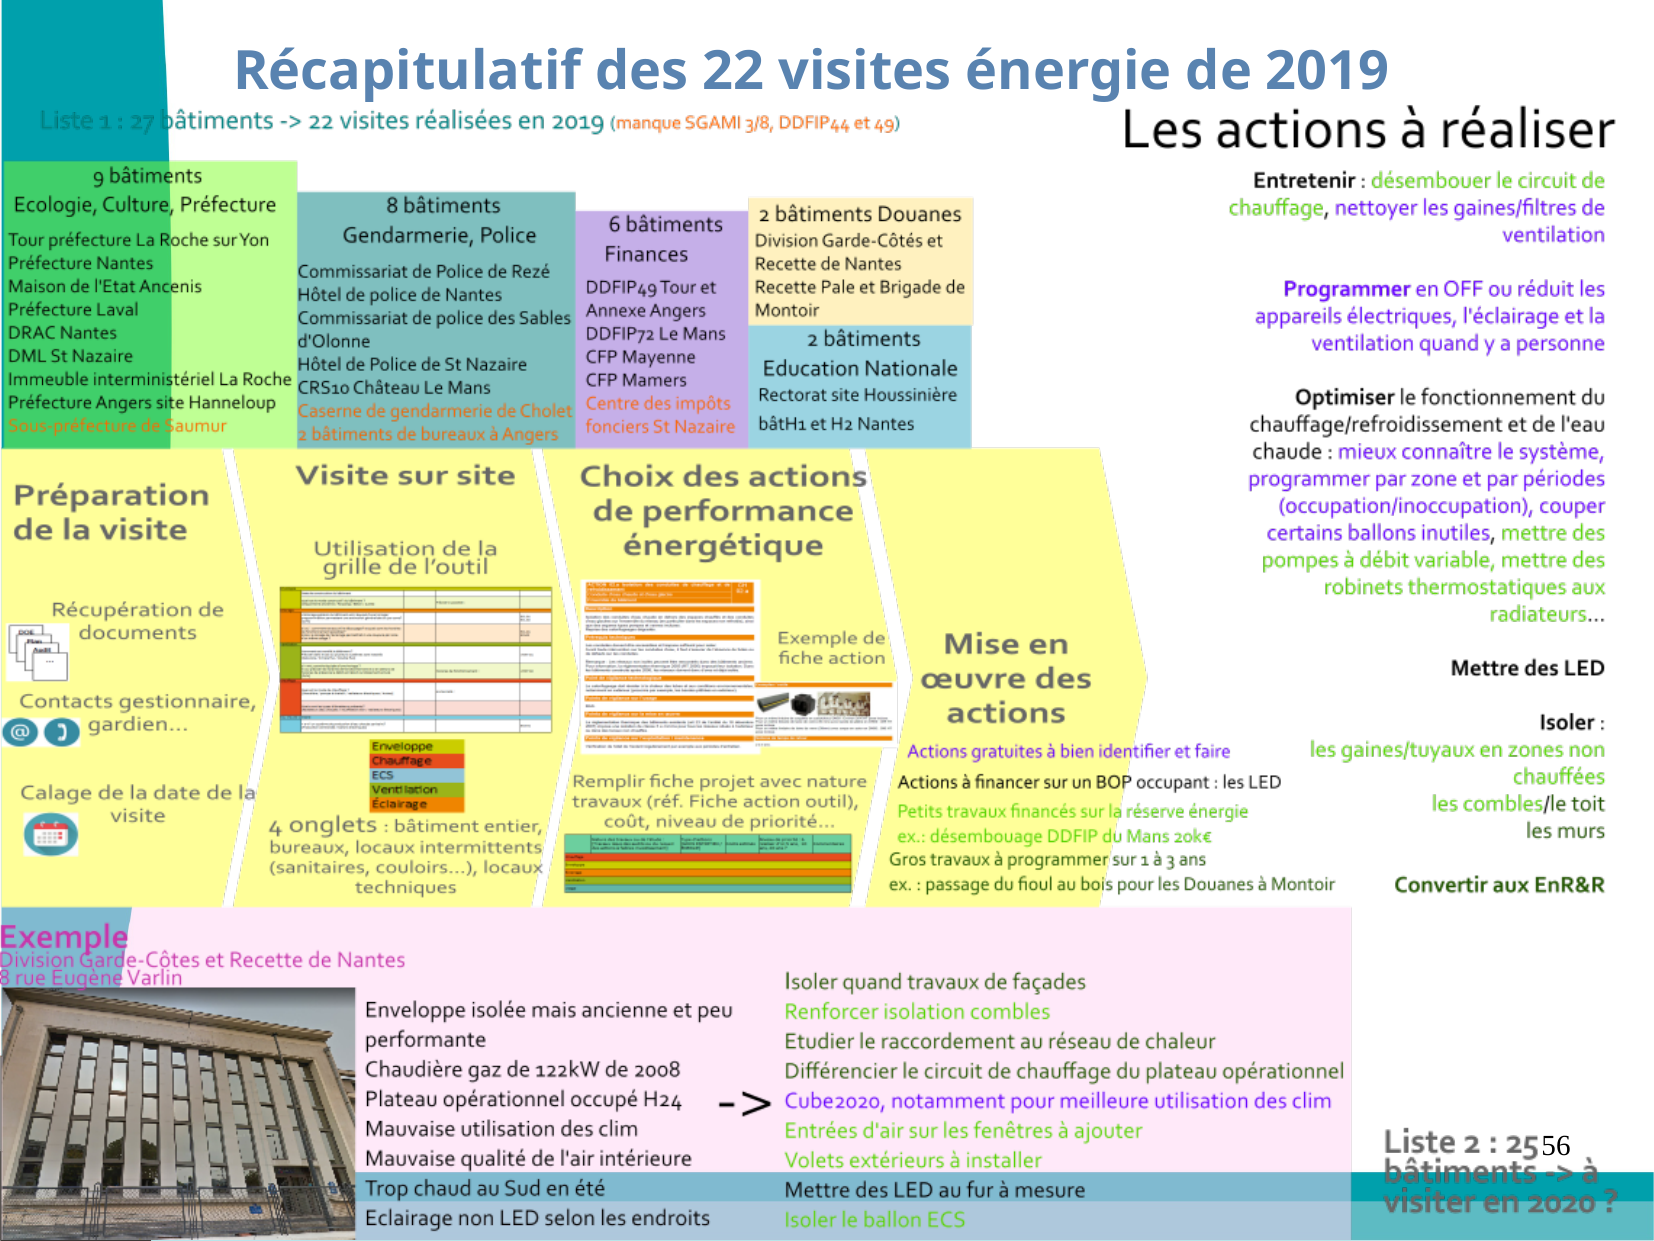

Récapitulatif des 22 visites énergie de 2019
56